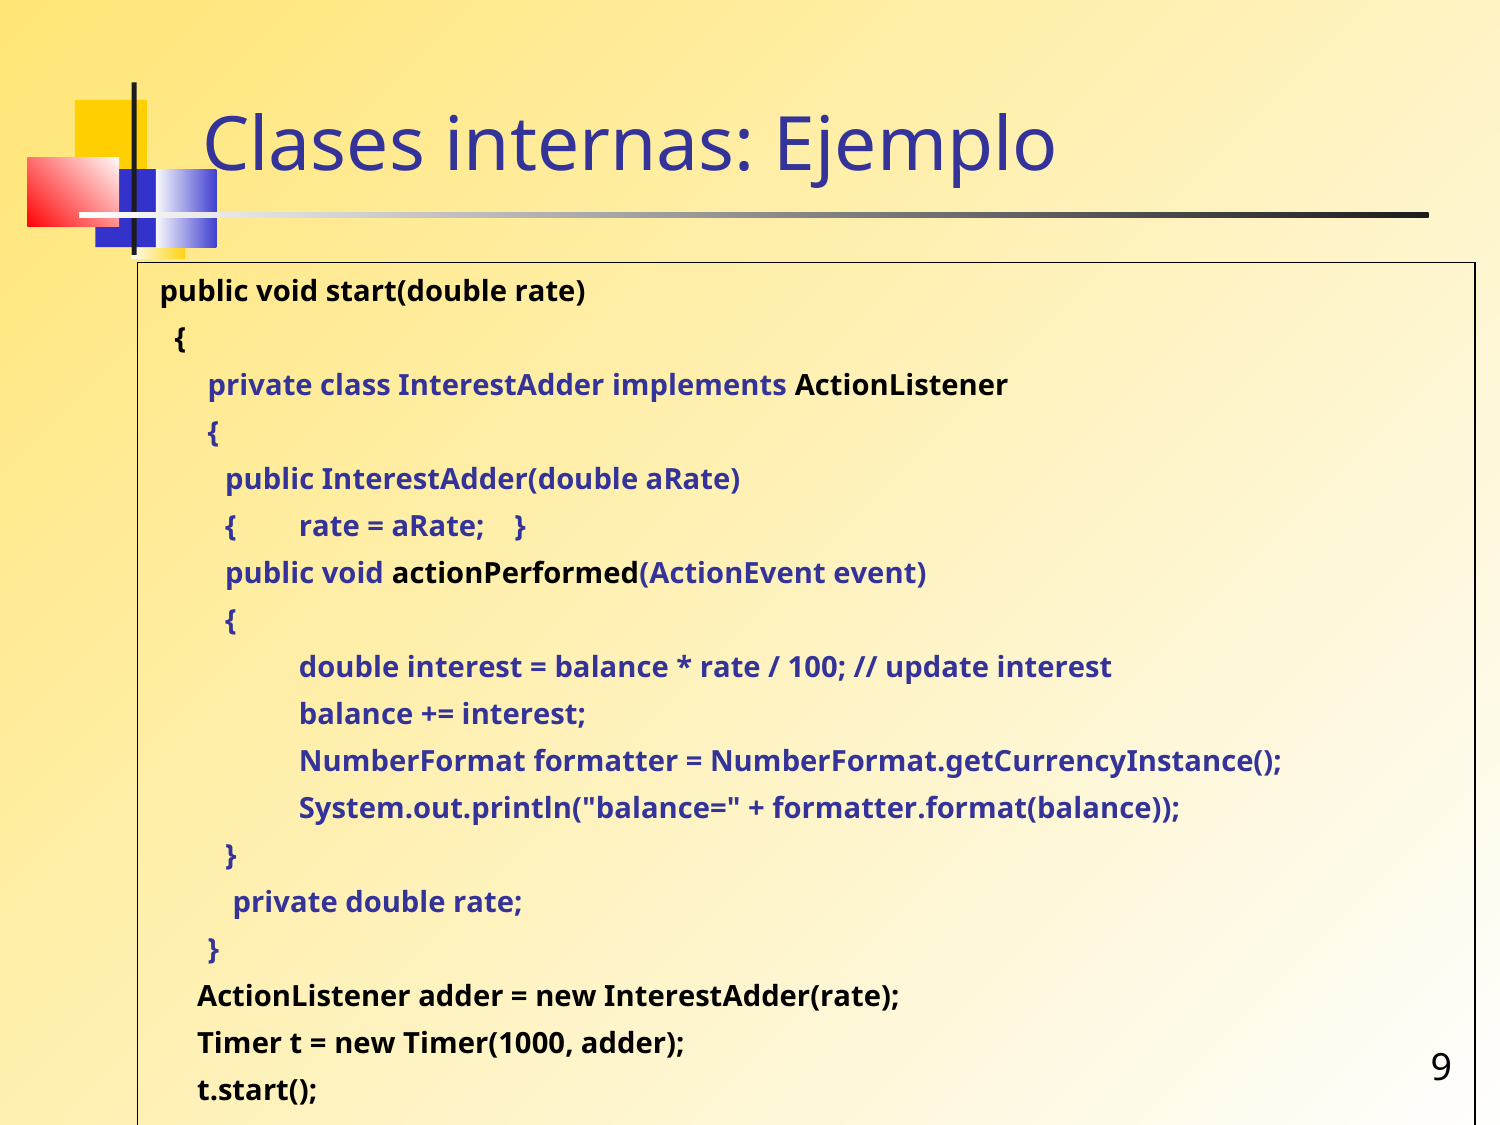

# Clases internas: Ejemplo
 public void start(double rate)‏
 {
	private class InterestAdder implements ActionListener
 	{
 		public InterestAdder(double aRate)‏
 		{	rate = aRate; }
		public void actionPerformed(ActionEvent event)‏
 		{
 		double interest = balance * rate / 100; // update interest
 		balance += interest;
			NumberFormat formatter = NumberFormat.getCurrencyInstance();
 		System.out.println("balance=" + formatter.format(balance));
 		}
		 private double rate;
	}
 ActionListener adder = new InterestAdder(rate);
 Timer t = new Timer(1000, adder);
 t.start();
 }
9